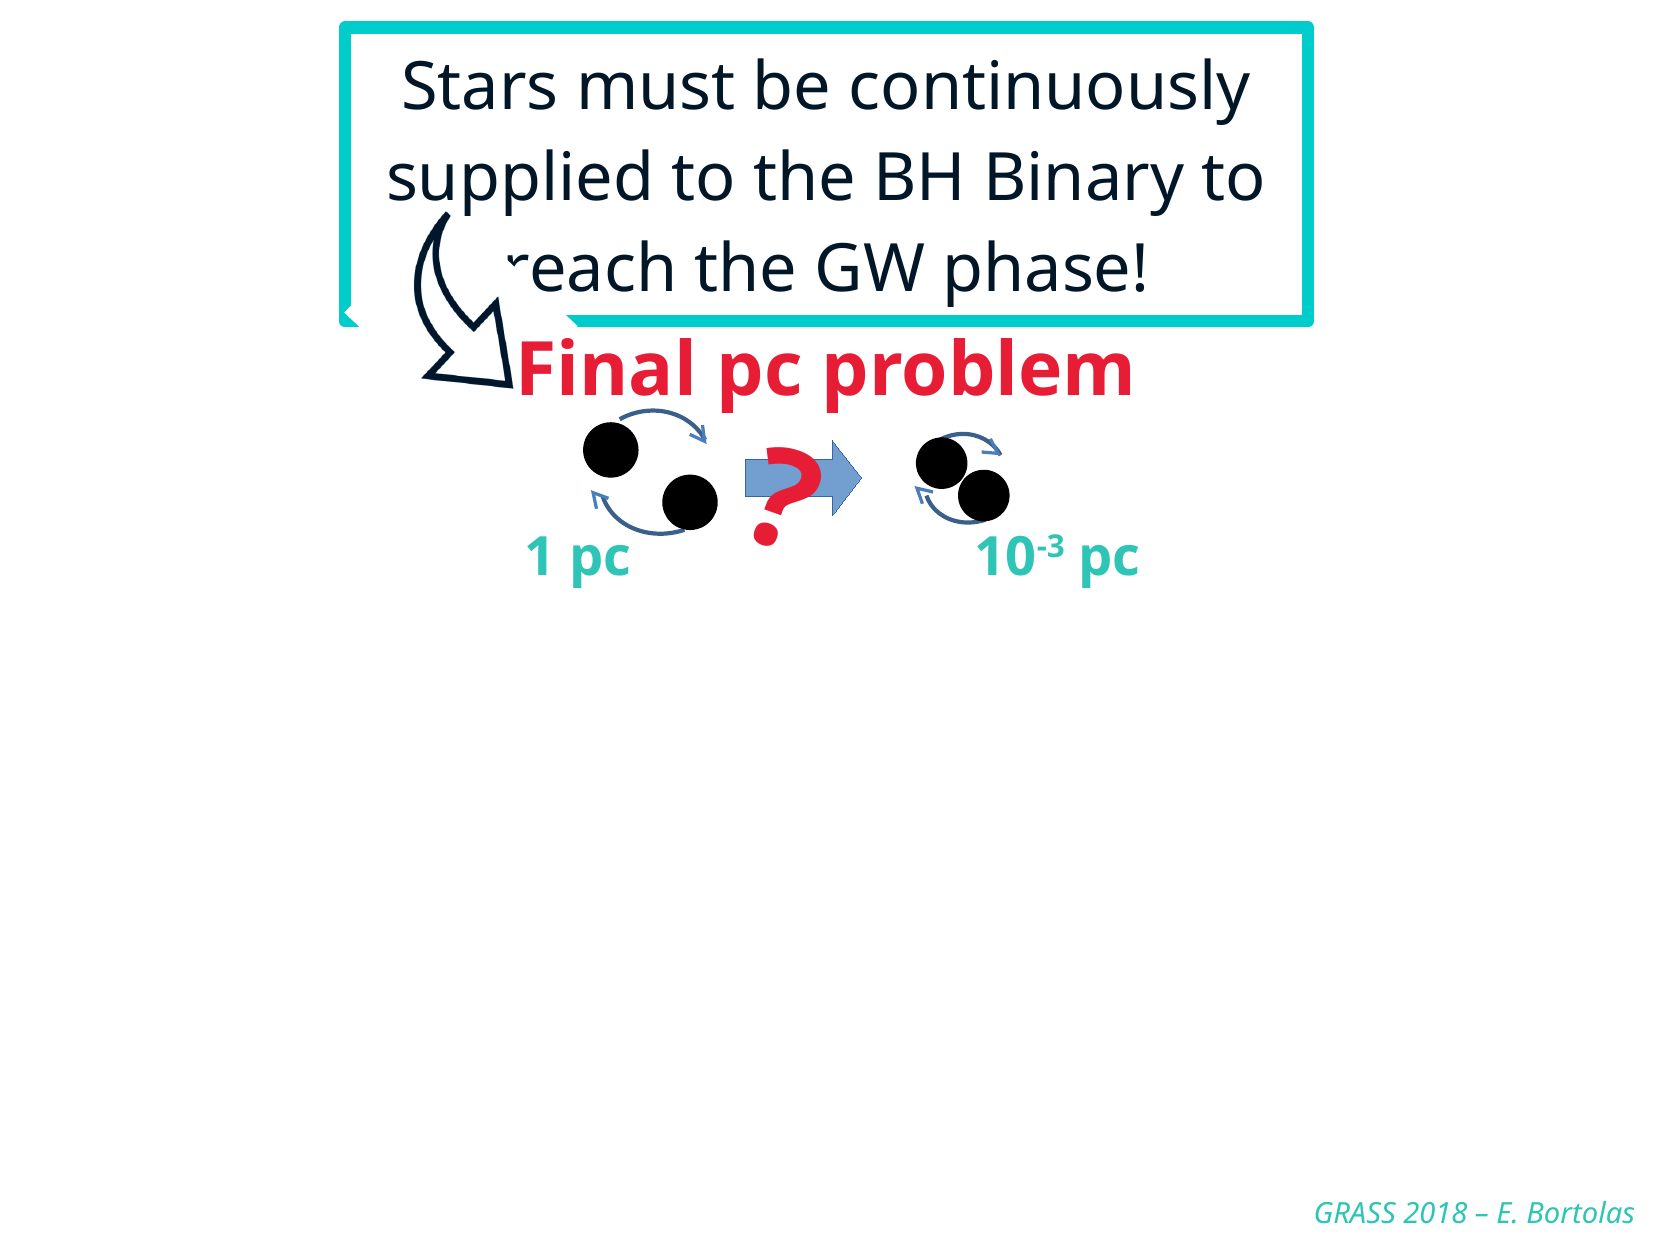

Stars must be continuously supplied to the BH Binary to reach the GW phase!
Final pc problem
?
1 pc
10-3 pc
GRASS 2018 – E. Bortolas